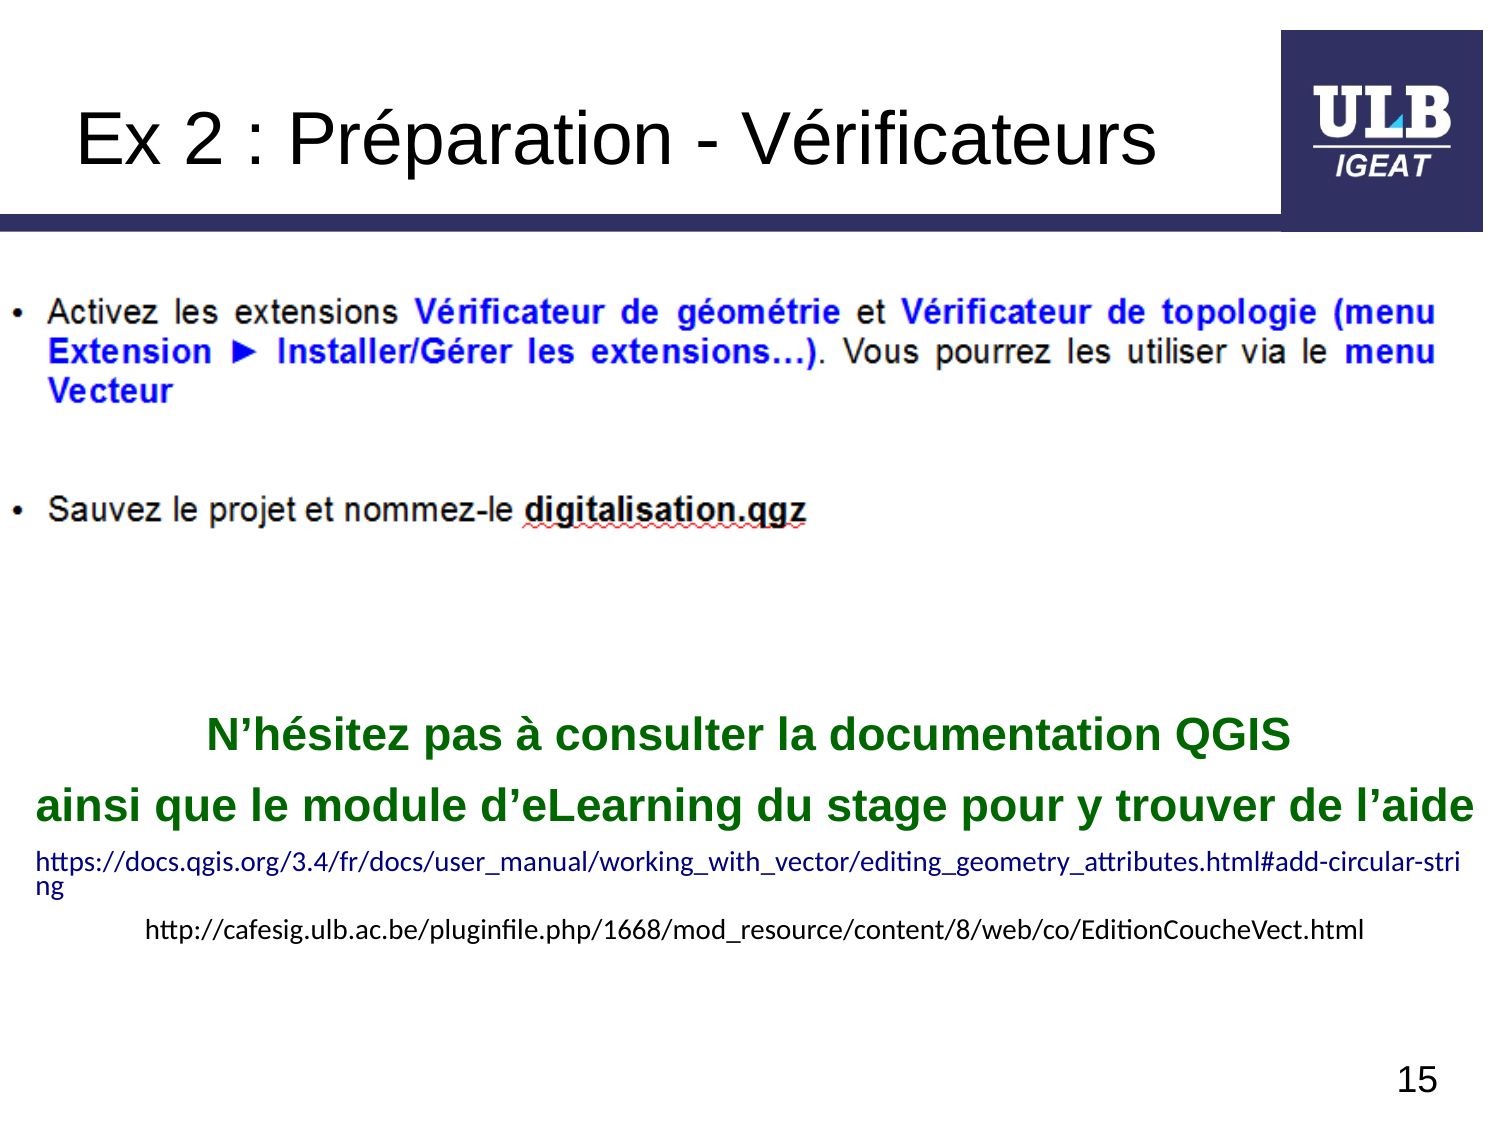

# Ex 2 : Préparation - Vérificateurs
N’hésitez pas à consulter la documentation QGIS
ainsi que le module d’eLearning du stage pour y trouver de l’aide
https://docs.qgis.org/3.4/fr/docs/user_manual/working_with_vector/editing_geometry_attributes.html#add-circular-string
http://cafesig.ulb.ac.be/pluginfile.php/1668/mod_resource/content/8/web/co/EditionCoucheVect.html